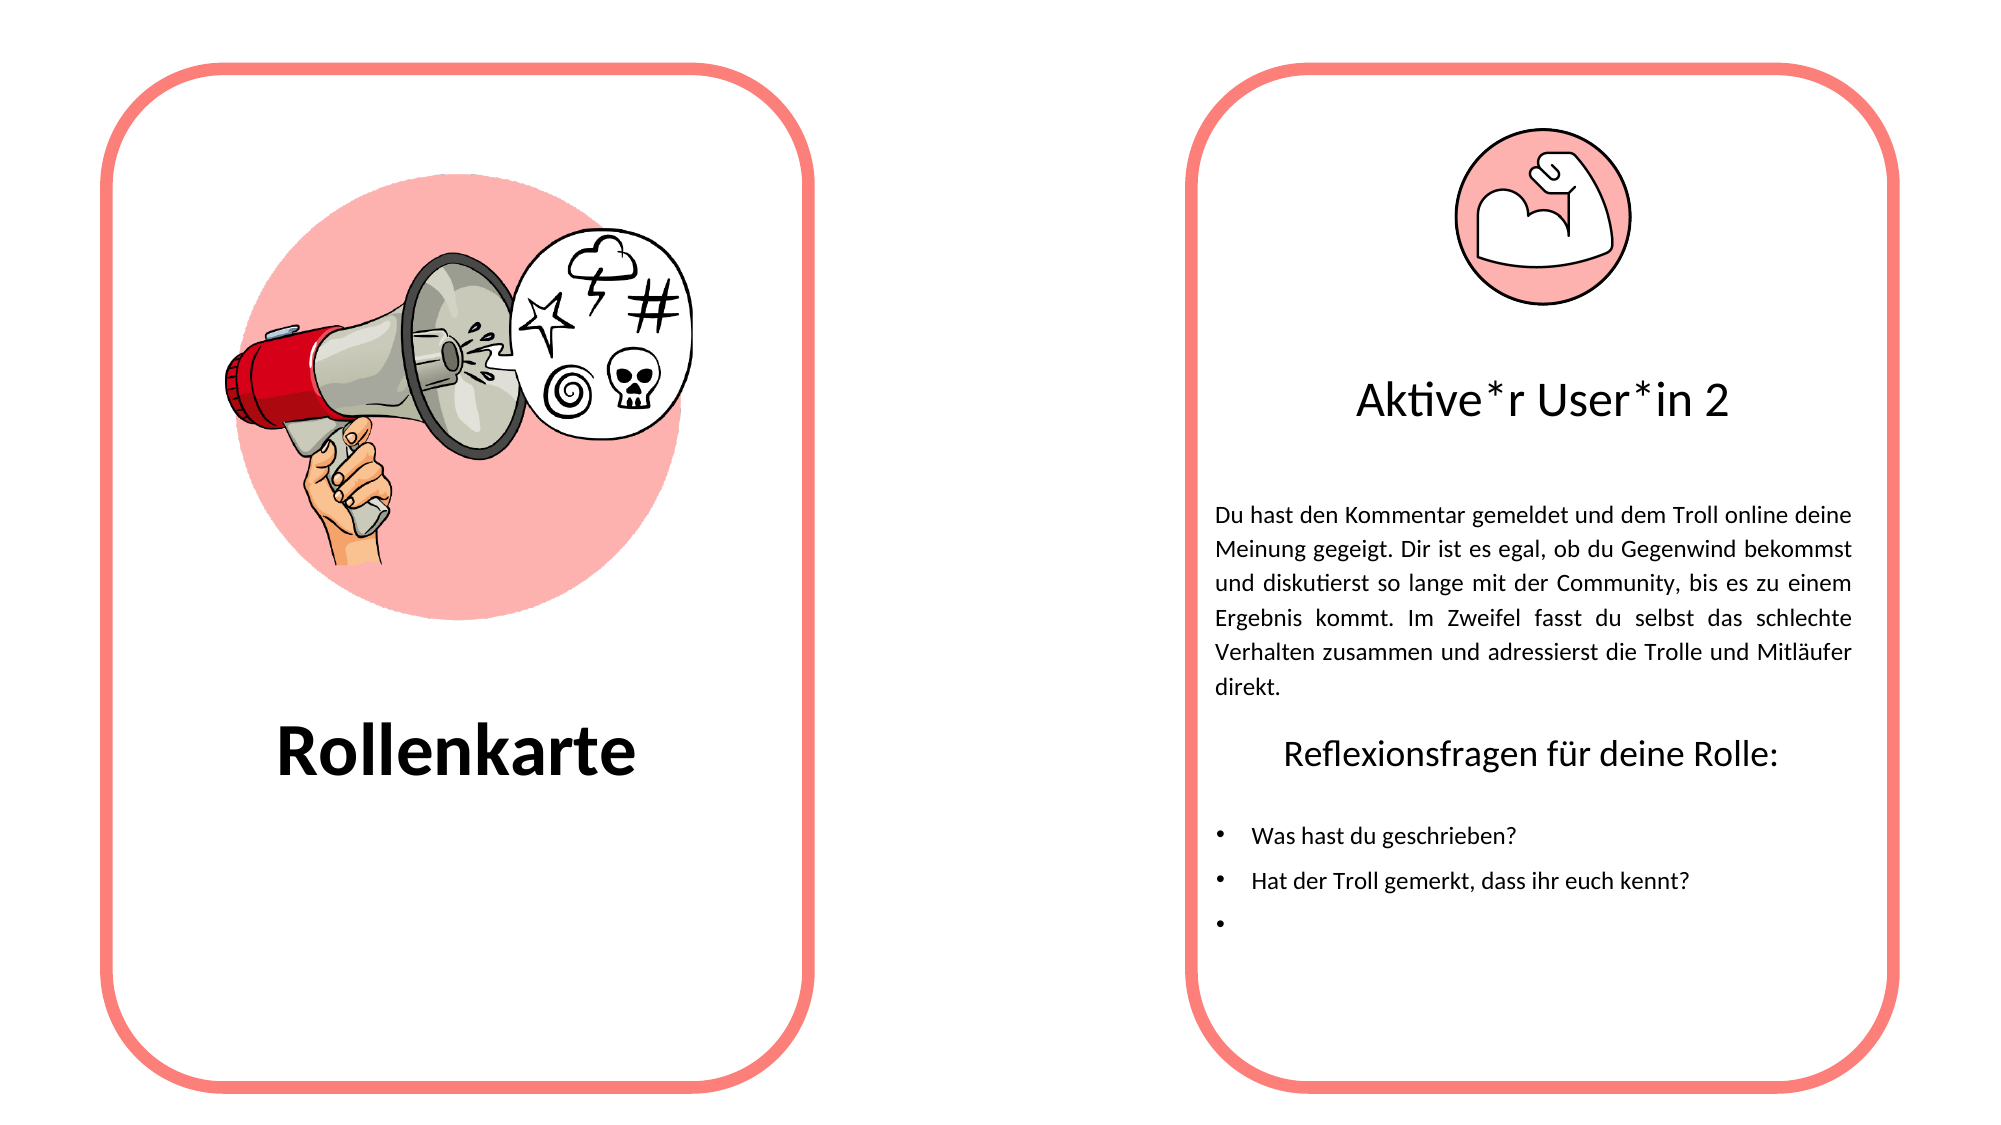

Aktive*r User*in 2
Du hast den Kommentar gemeldet und dem Troll online deine Meinung gegeigt. Dir ist es egal, ob du Gegenwind bekommst und diskutierst so lange mit der Community, bis es zu einem Ergebnis kommt. Im Zweifel fasst du selbst das schlechte Verhalten zusammen und adressierst die Trolle und Mitläufer direkt.
Rollenkarte
Reflexionsfragen für deine Rolle:
Was hast du geschrieben?
Hat der Troll gemerkt, dass ihr euch kennt?